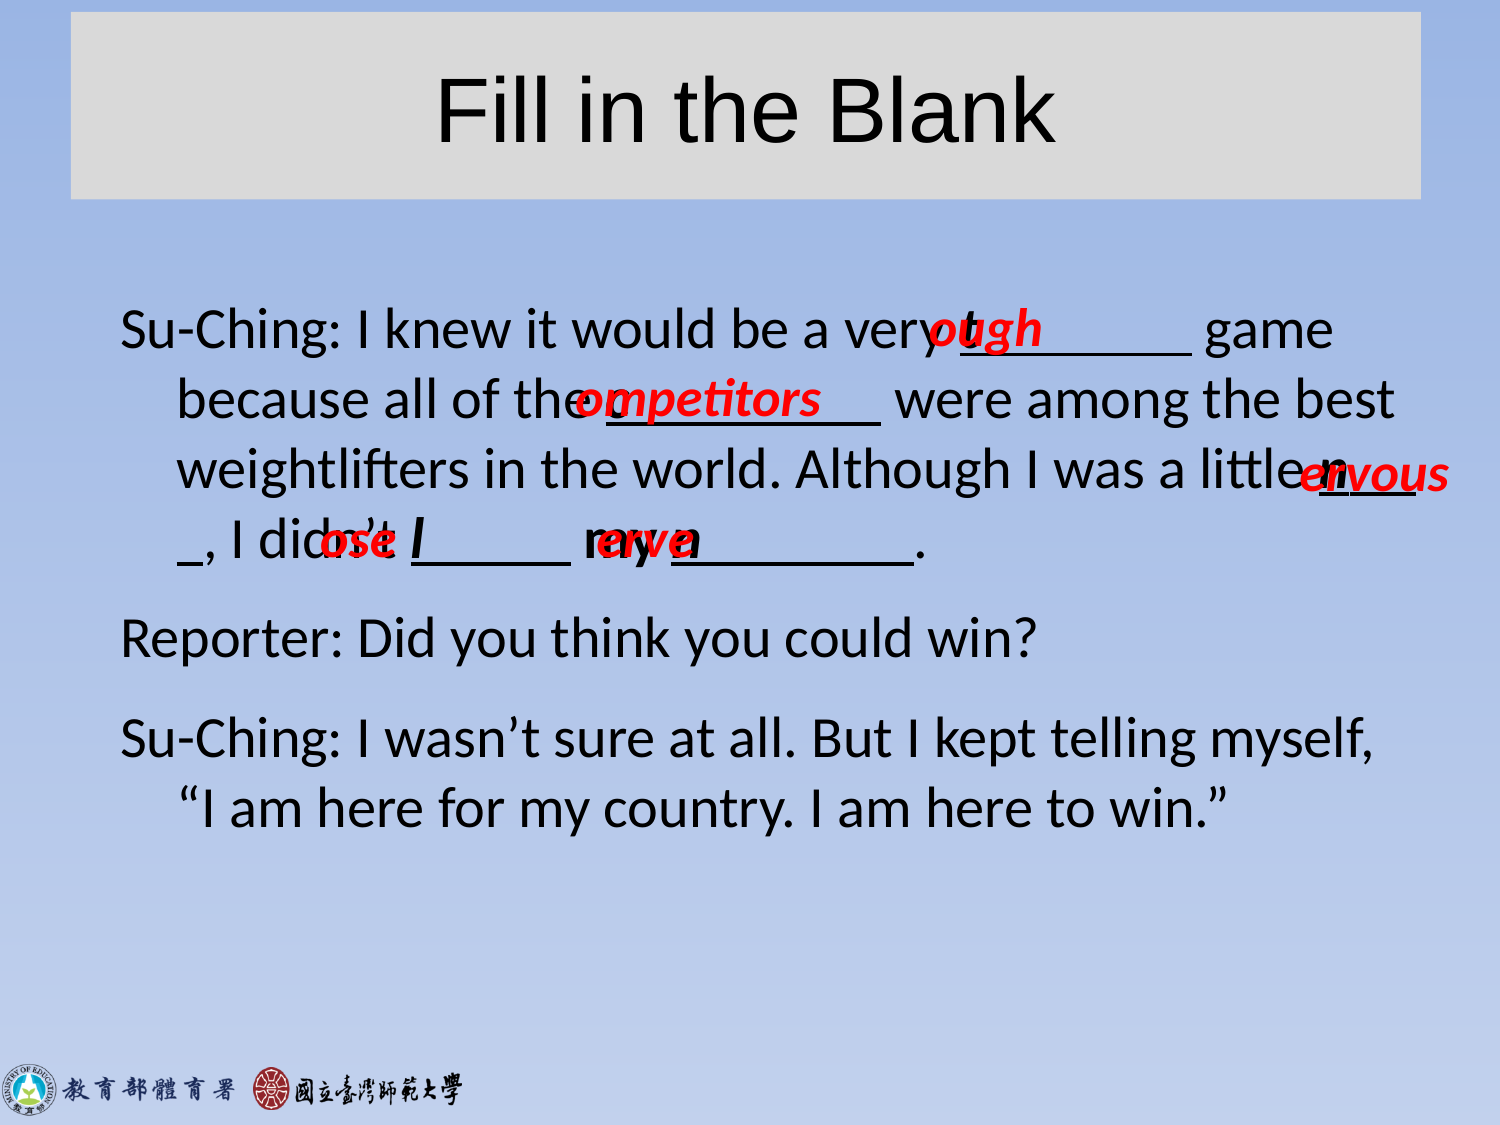

# Fill in the Blank
| |
| --- |
Su-Ching: I knew it would be a very t game because all of the c were among the best weightlifters in the world. Although I was a little n , I didn’t l my n .
Reporter: Did you think you could win?
Su-Ching: I wasn’t sure at all. But I kept telling myself, “I am here for my country. I am here to win.”
ough
ompetitors
ervous
erve
ose